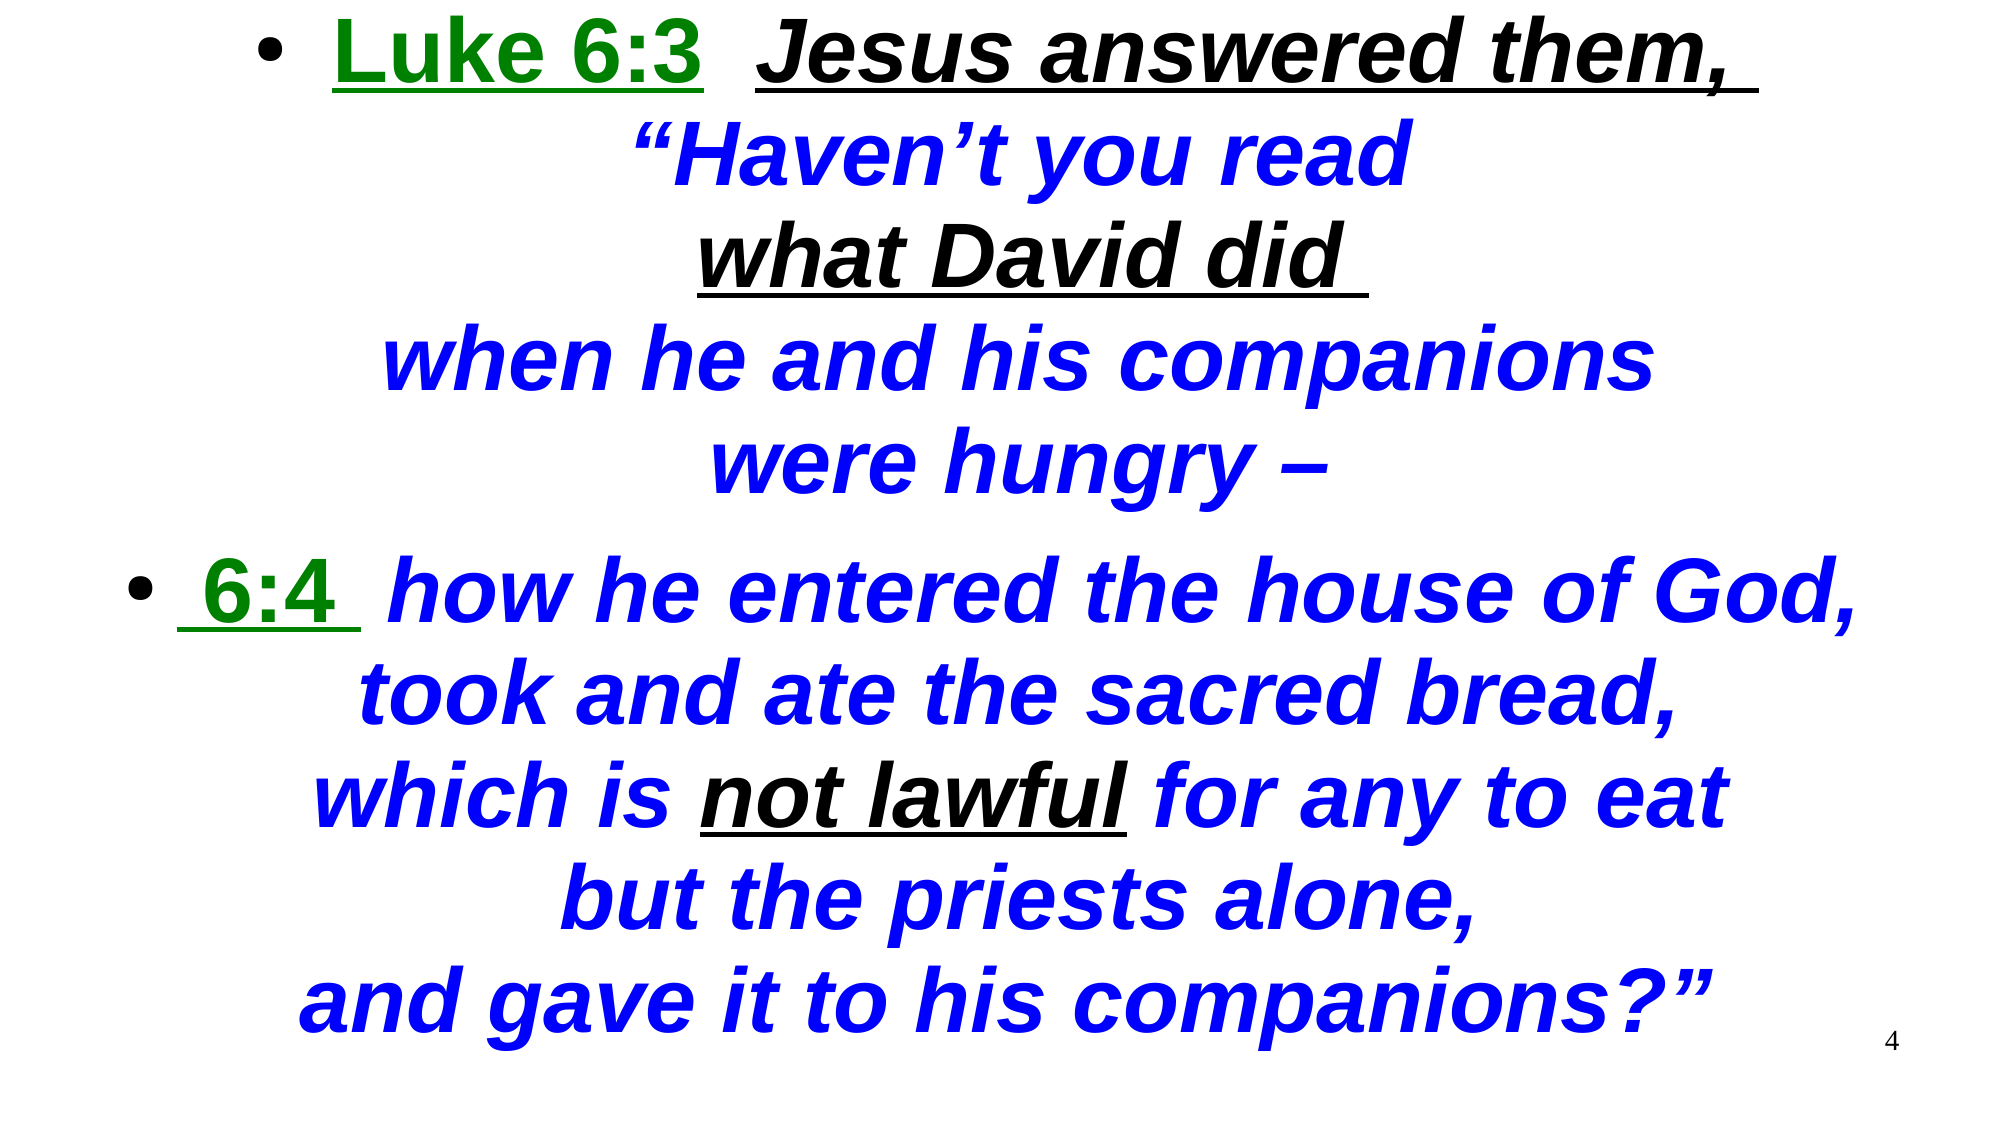

# Luke 6:3  Jesus answered them, “Haven’t you read what David did when he and his companions were hungry –
 6:4  how he entered the house of God,
took and ate the sacred bread,
which is not lawful for any to eat
but the priests alone,
and gave it to his companions?”
4